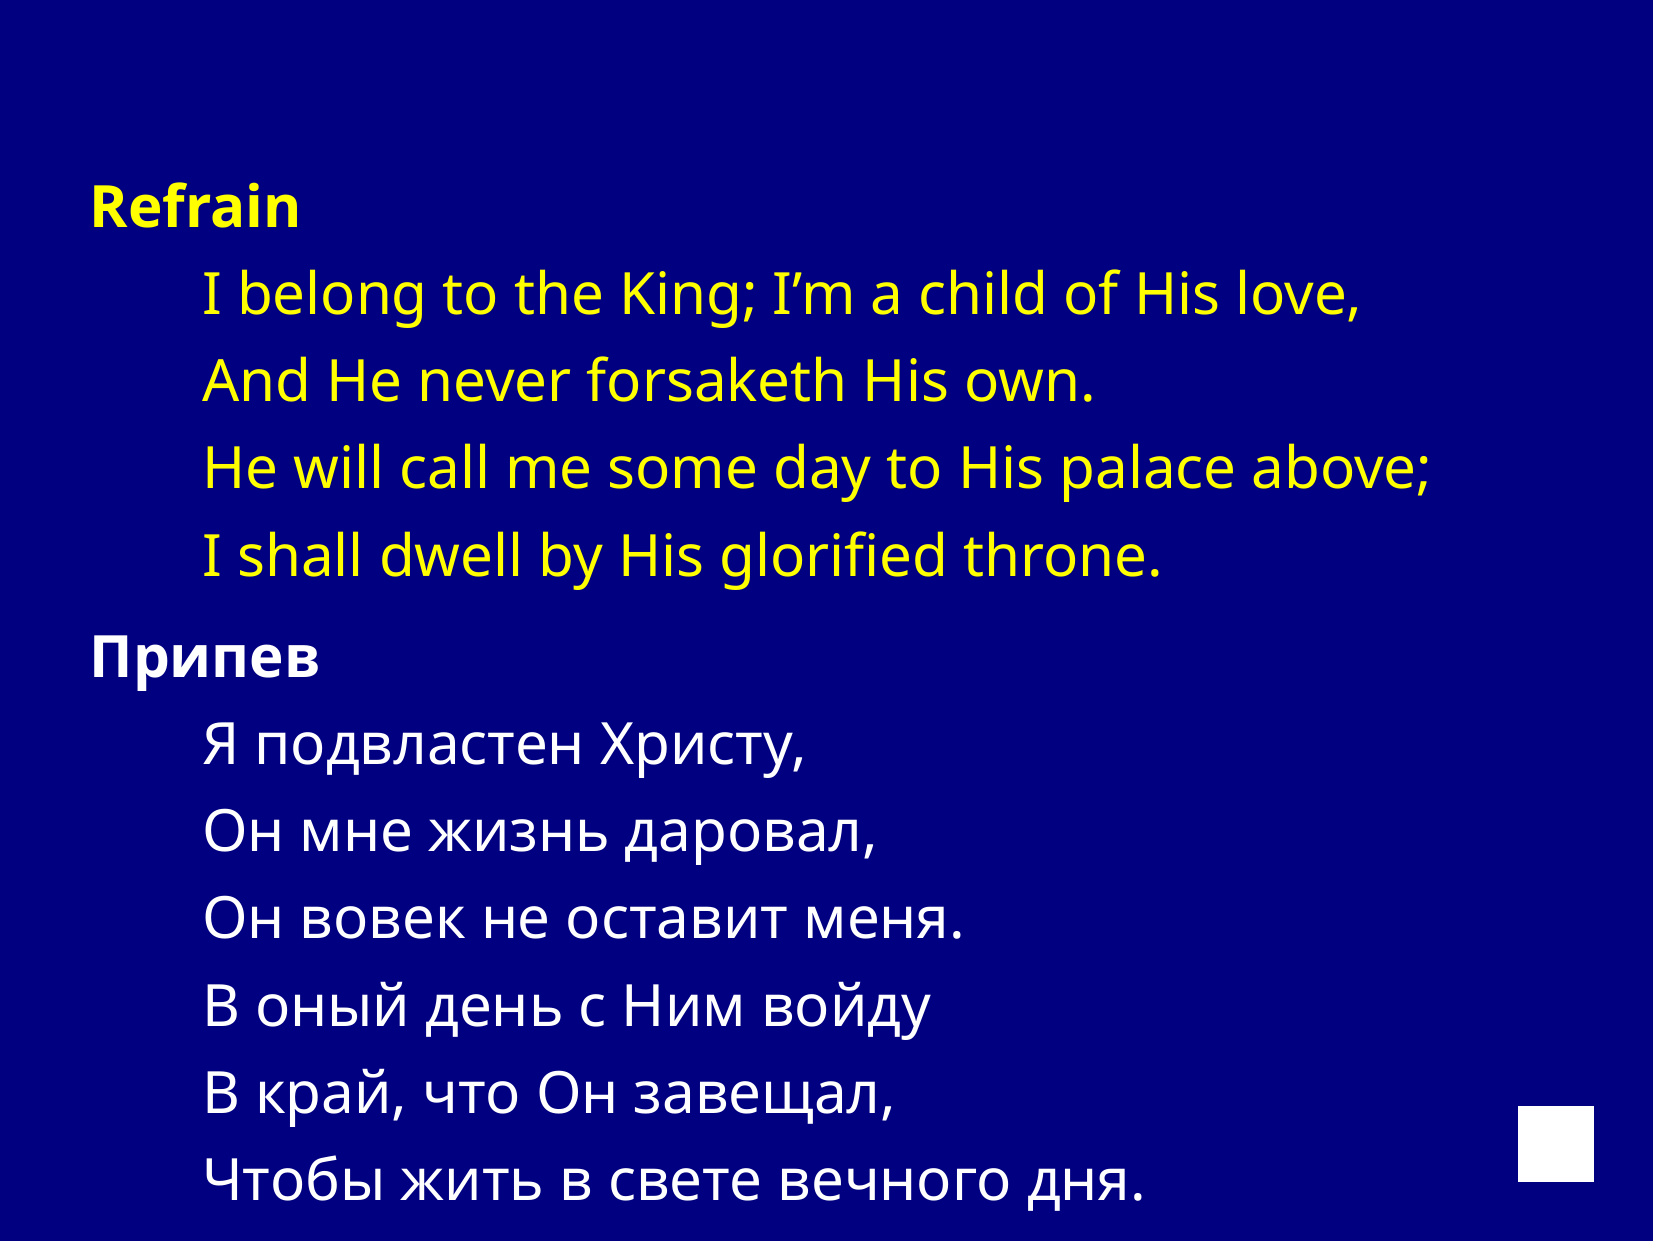

Refrain
	I belong to the King; I’m a child of His love,
	And He never forsaketh His own.
	He will call me some day to His palace above;
	I shall dwell by His glorified throne.
Припев
	Я подвластен Христу,
	Он мне жизнь даровал,
	Он вовек не оставит меня.
	В оный день с Ним войду
	В край, что Он завещал,
	Чтобы жить в свете вечного дня.